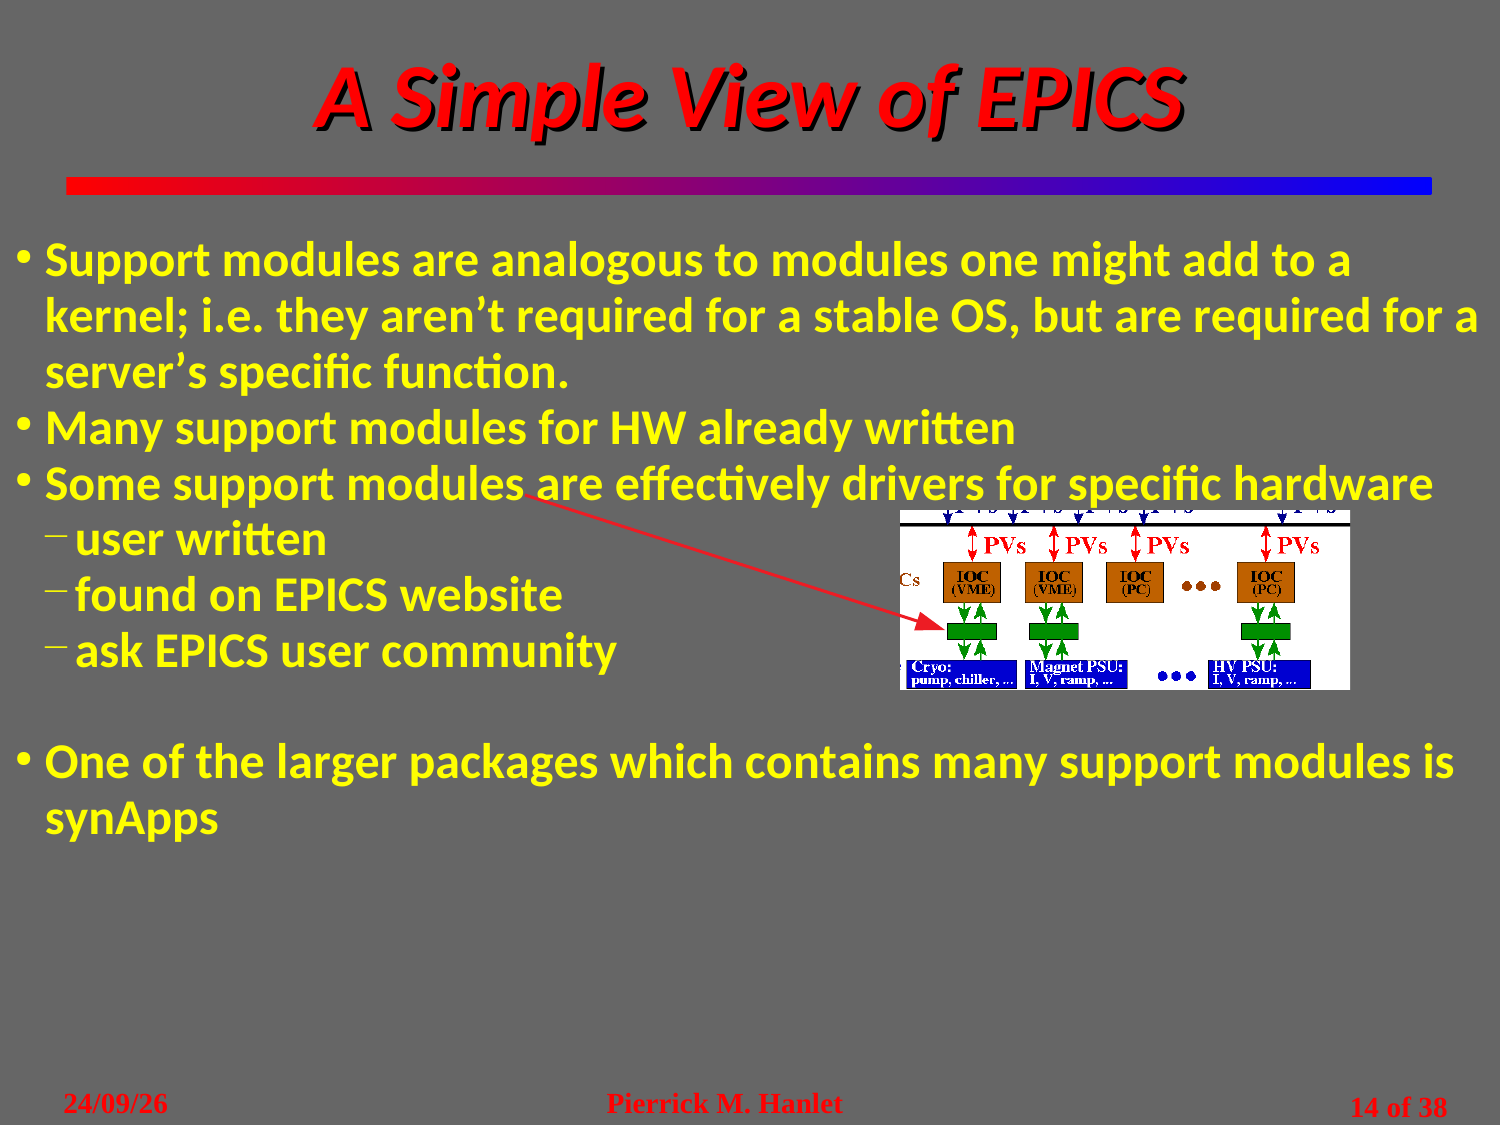

# A Simple View of EPICS
Support modules are analogous to modules one might add to a kernel; i.e. they aren’t required for a stable OS, but are required for a server’s specific function.
Many support modules for HW already written
Some support modules are effectively drivers for specific hardware
user written
found on EPICS website
ask EPICS user community
One of the larger packages which contains many support modules is synApps
14
Pierrick Hanlet